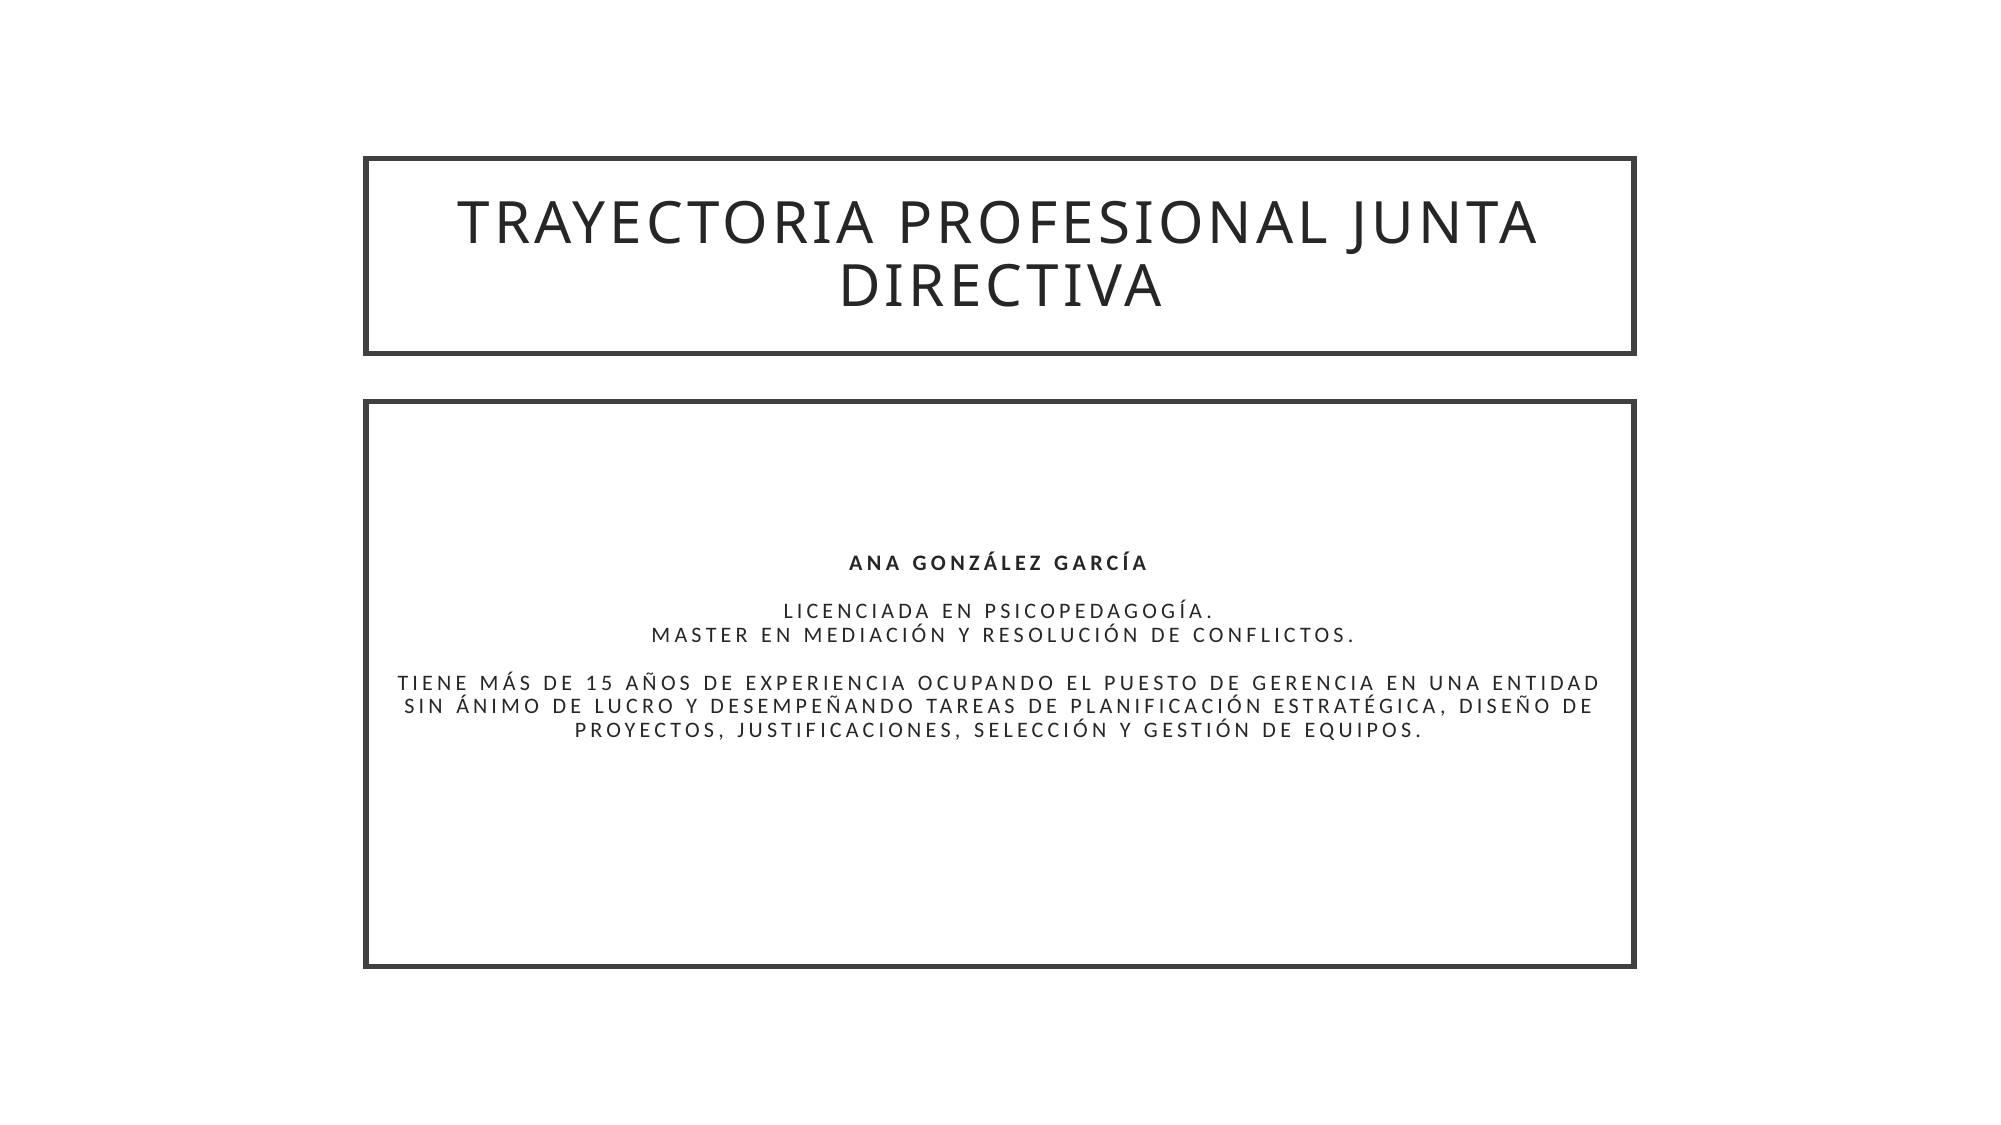

# Trayectoria profesional junta directiva
 
 Ana González García
Licenciada en Psicopedagogía.
 Master en Mediación y resolución de conflictos.
 
Tiene más de 15 años de experiencia ocupando el puesto de gerencia en una entidad sin ánimo de lucro y desempeñando tareas de planificación estratégica, diseño de proyectos, justificaciones, selección y gestión de equipos.